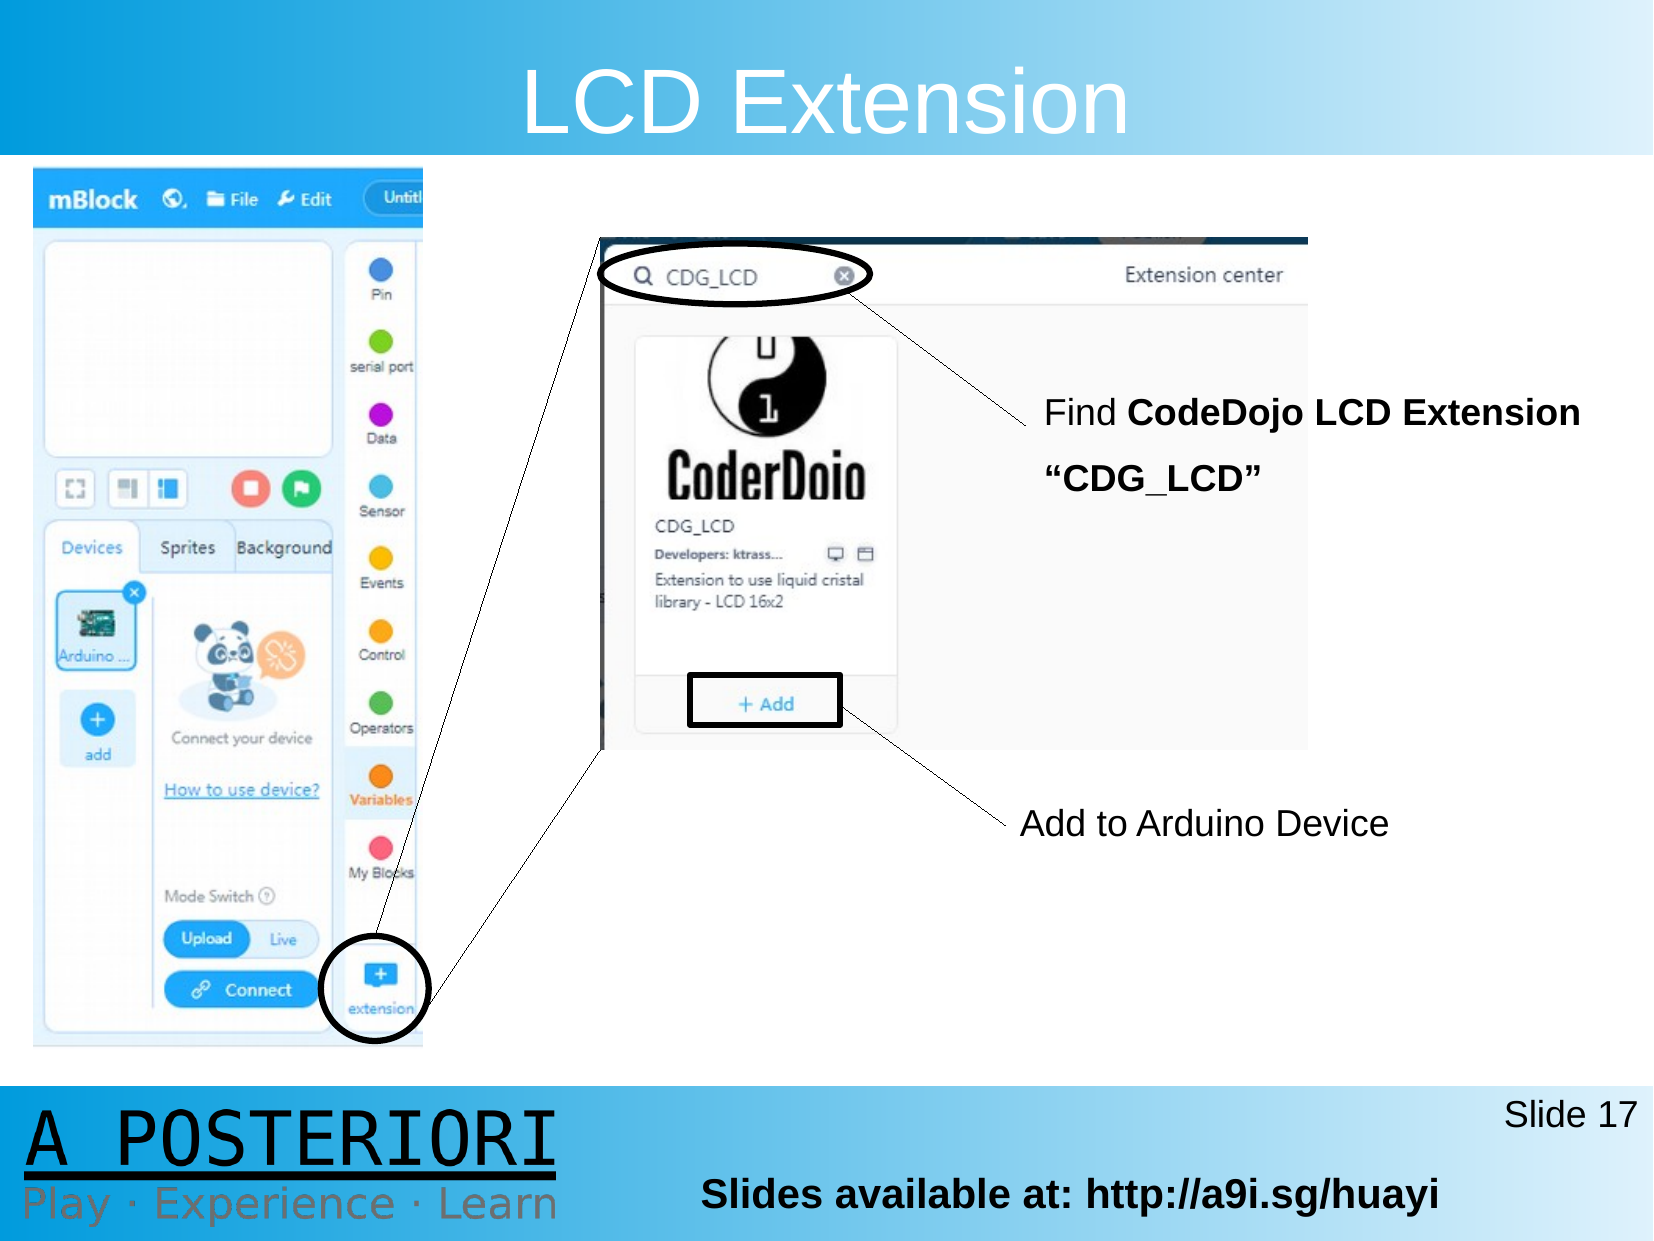

# LCD Extension
Find CodeDojo LCD Extension
“CDG_LCD”
Add to Arduino Device